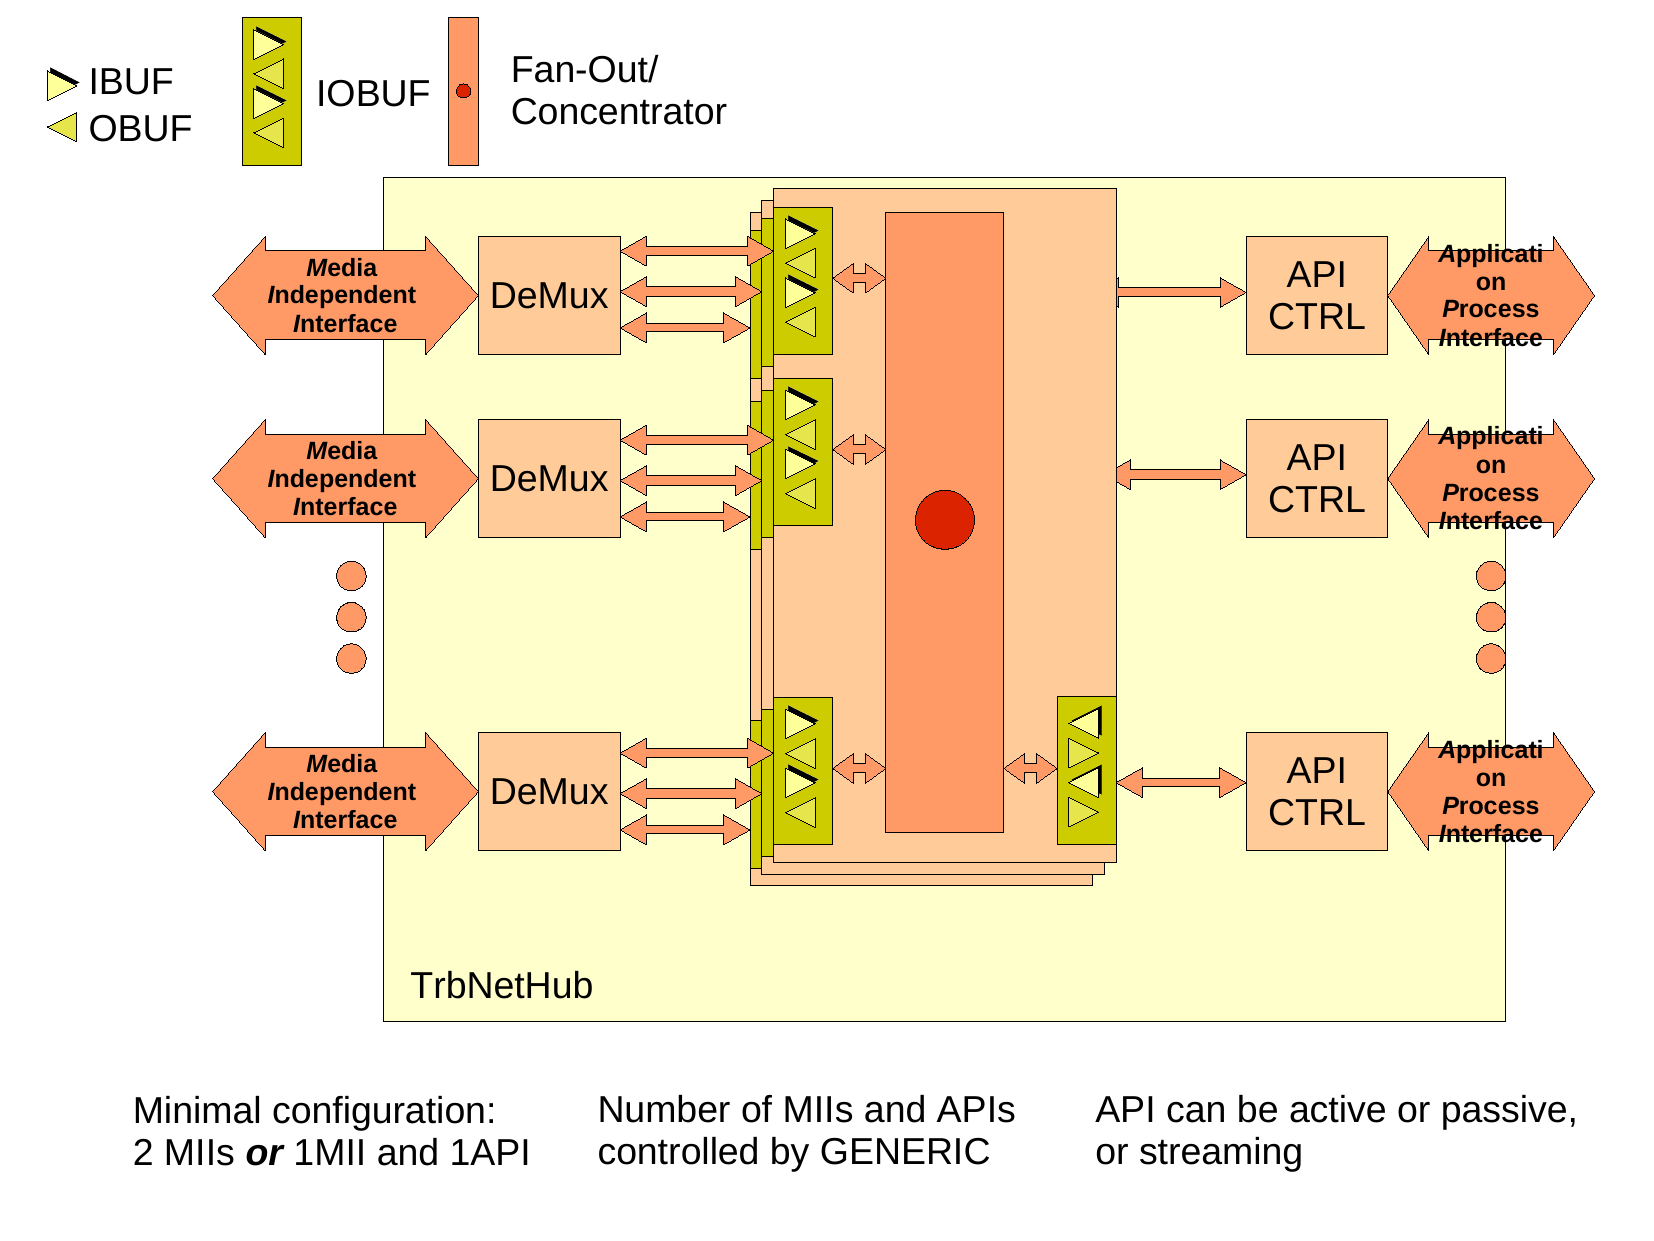

Fan-Out/
Concentrator
IBUF
IOBUF
OBUF
Media
Independent
Interface
DeMux
API
CTRL
Application
Process
Interface
Media
Independent
Interface
DeMux
API
CTRL
Application
Process
Interface
Media
Independent
Interface
DeMux
API
CTRL
Application
Process
Interface
TrbNetHub
Number of MIIs and APIs
controlled by GENERIC
API can be active or passive,
or streaming
Minimal configuration:
2 MIIs or 1MII and 1API